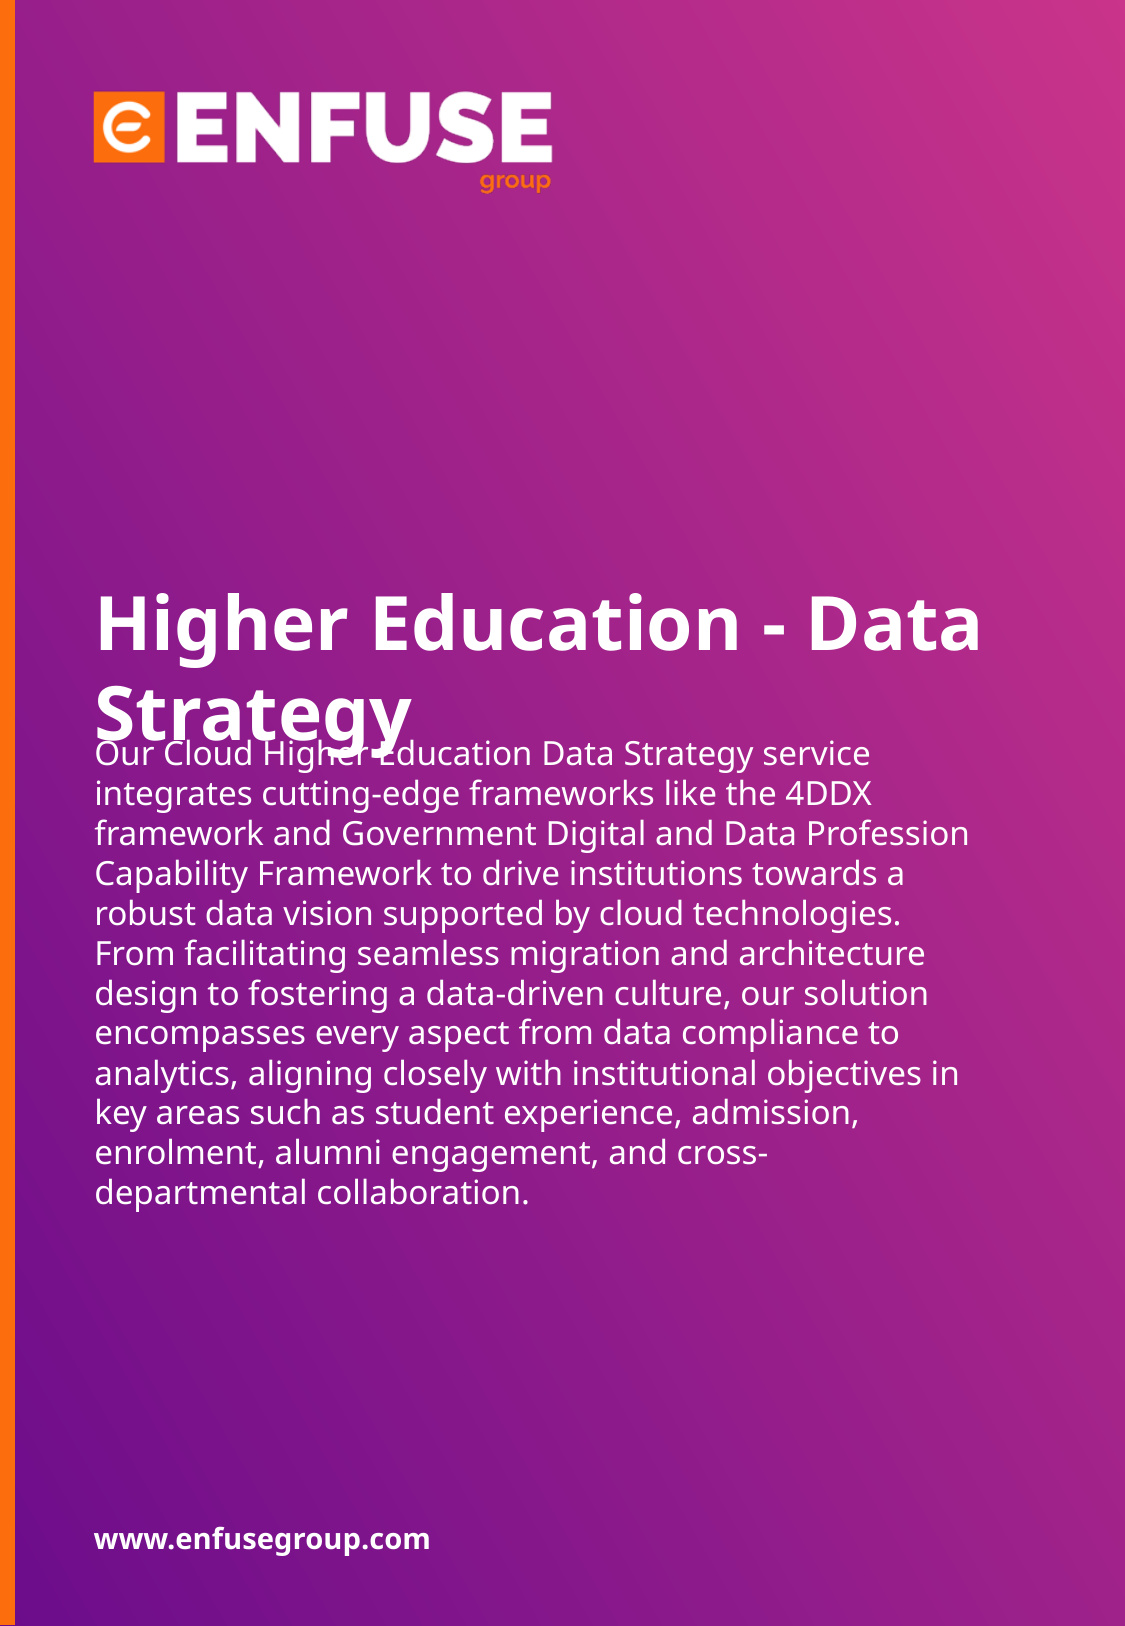

Higher Education - Data Strategy
Our Cloud Higher Education Data Strategy service integrates cutting-edge frameworks like the 4DDX framework and Government Digital and Data Profession Capability Framework to drive institutions towards a robust data vision supported by cloud technologies. From facilitating seamless migration and architecture design to fostering a data-driven culture, our solution encompasses every aspect from data compliance to analytics, aligning closely with institutional objectives in key areas such as student experience, admission, enrolment, alumni engagement, and cross-departmental collaboration.